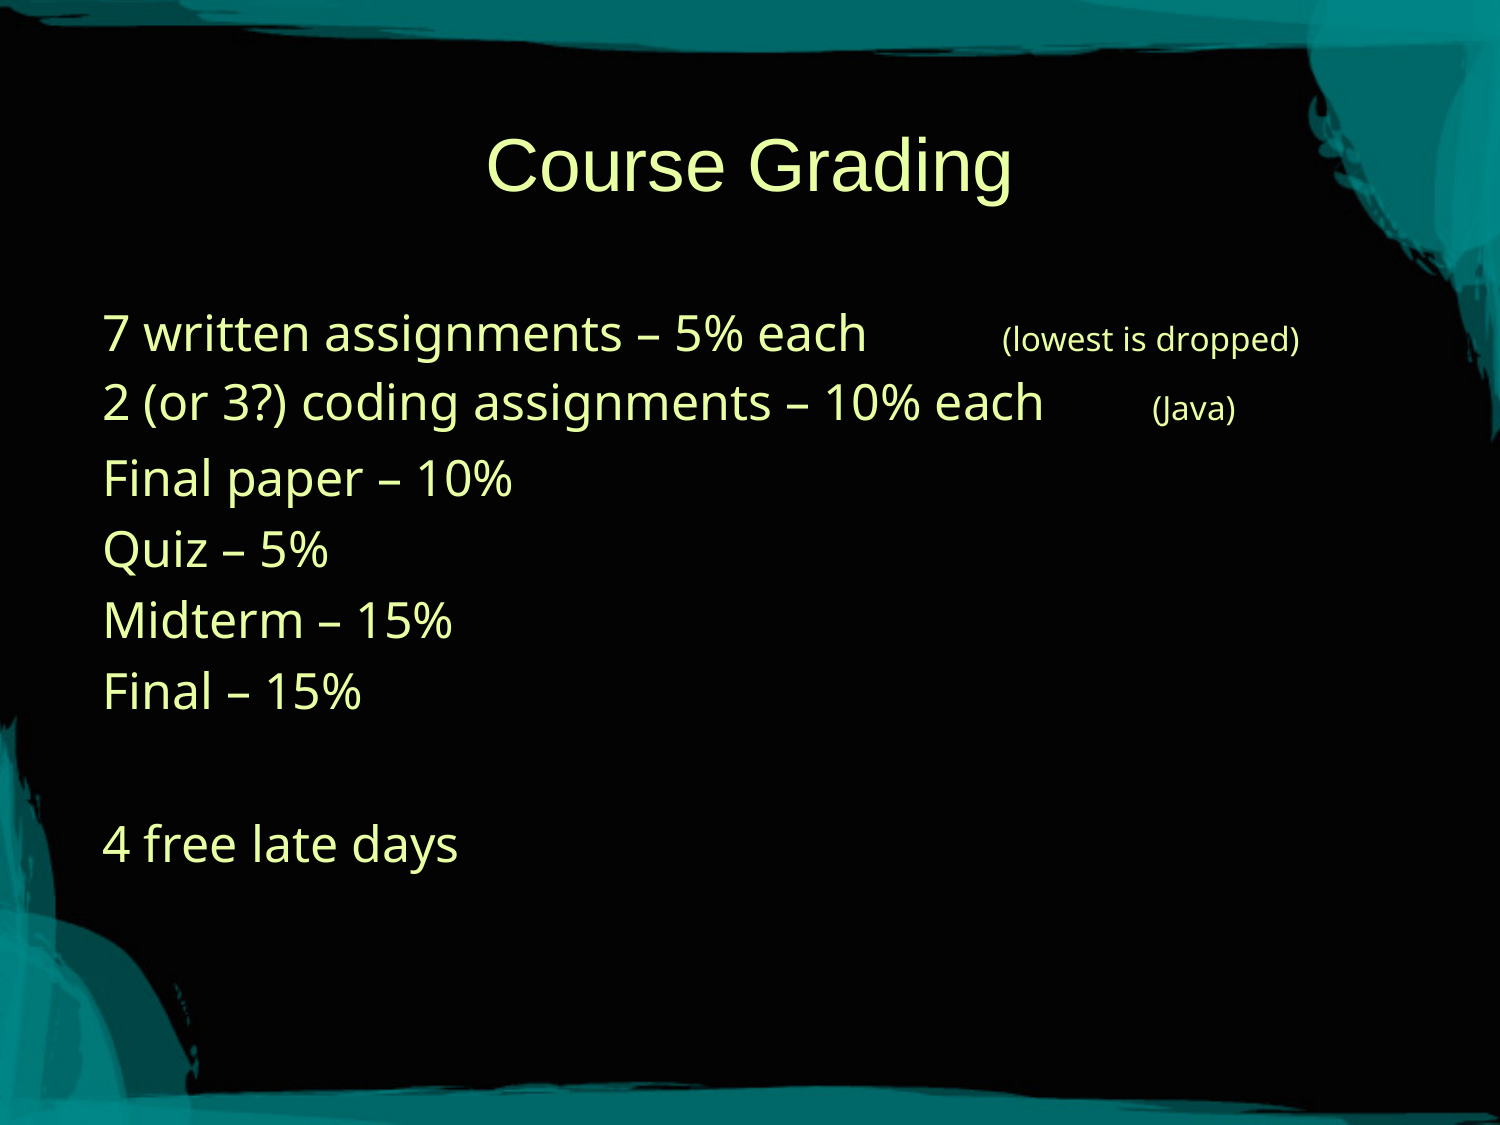

# Course Grading
7 written assignments – 5% each 	(lowest is dropped)
2 (or 3?) coding assignments – 10% each	(Java)
Final paper – 10%
Quiz – 5%
Midterm – 15%
Final – 15%
4 free late days